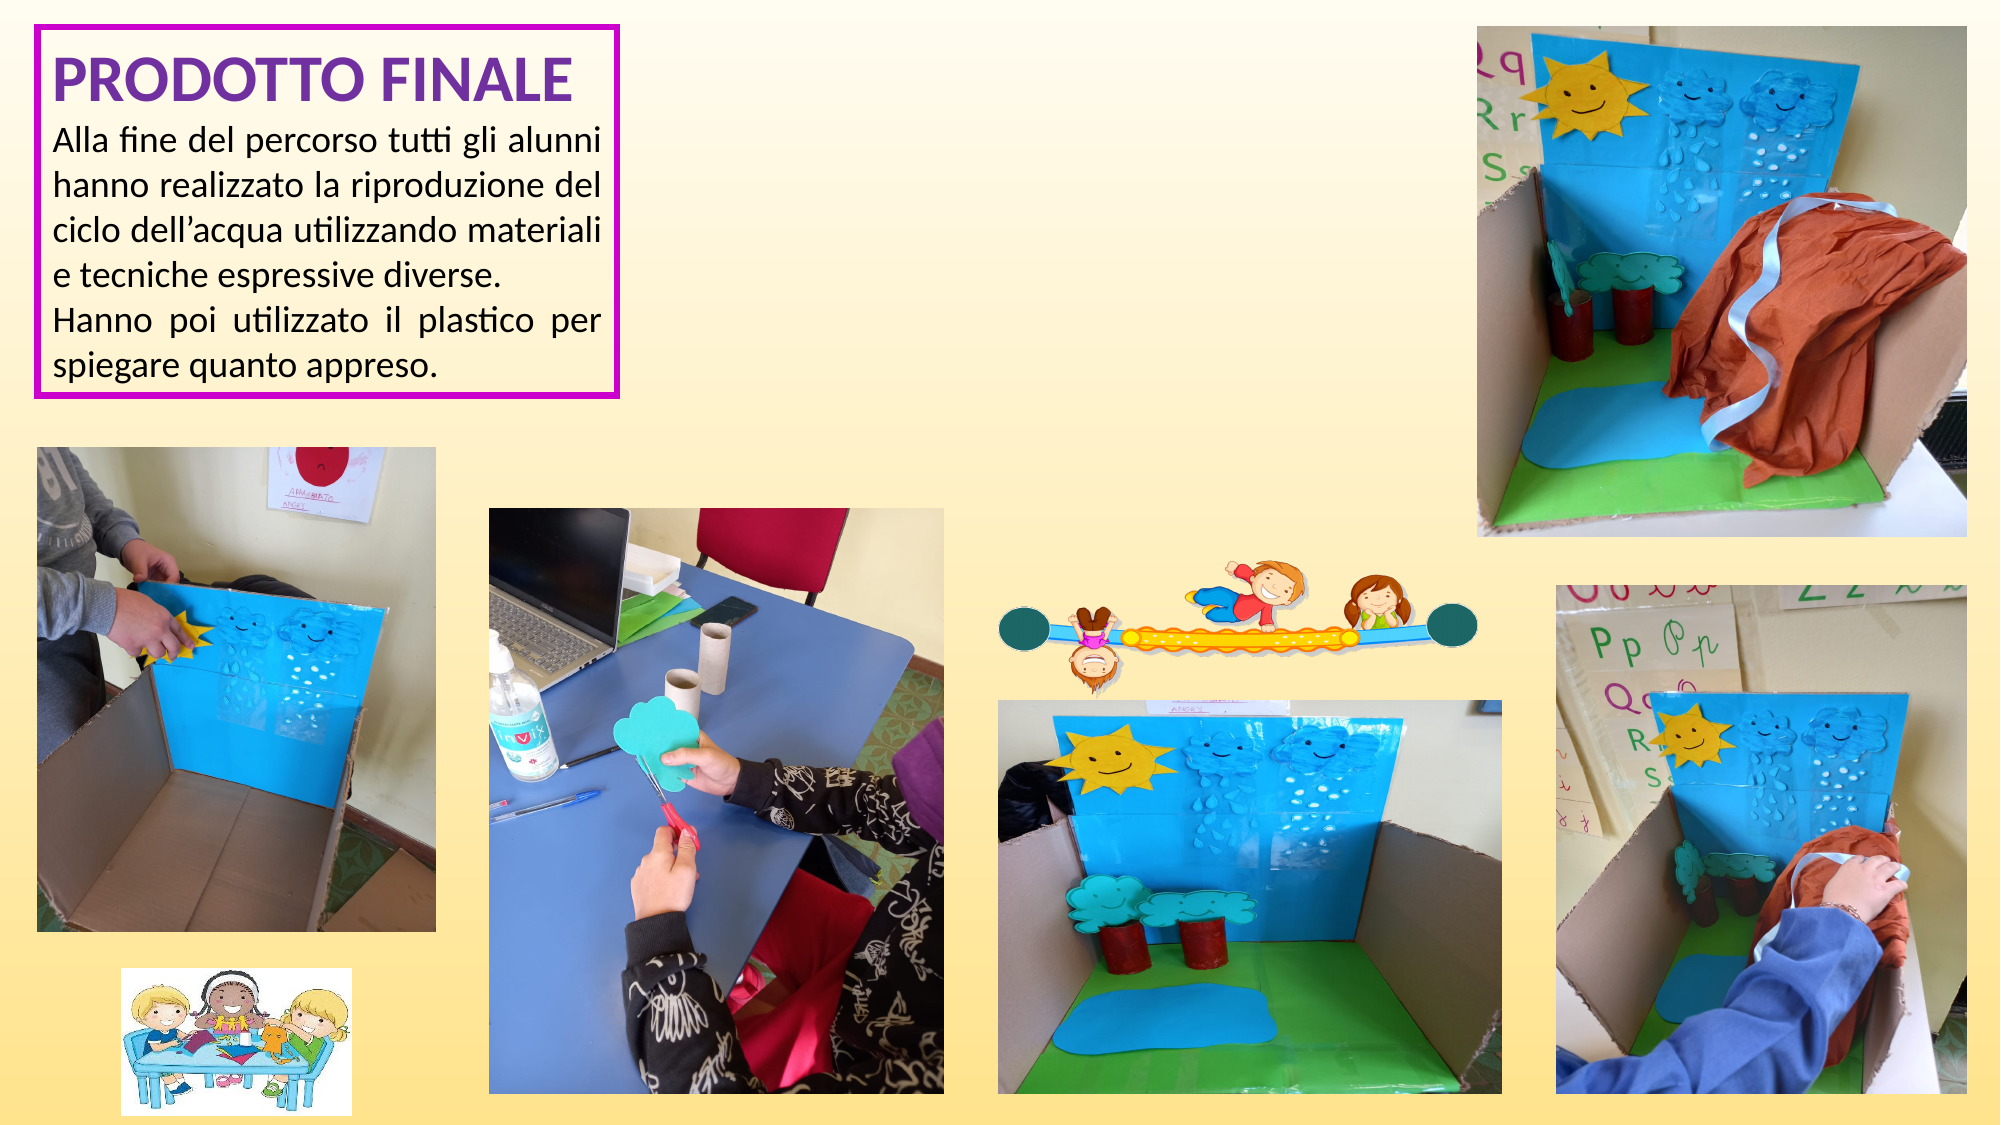

PRODOTTO FINALE
Alla fine del percorso tutti gli alunni hanno realizzato la riproduzione del ciclo dell’acqua utilizzando materiali e tecniche espressive diverse.
Hanno poi utilizzato il plastico per spiegare quanto appreso.